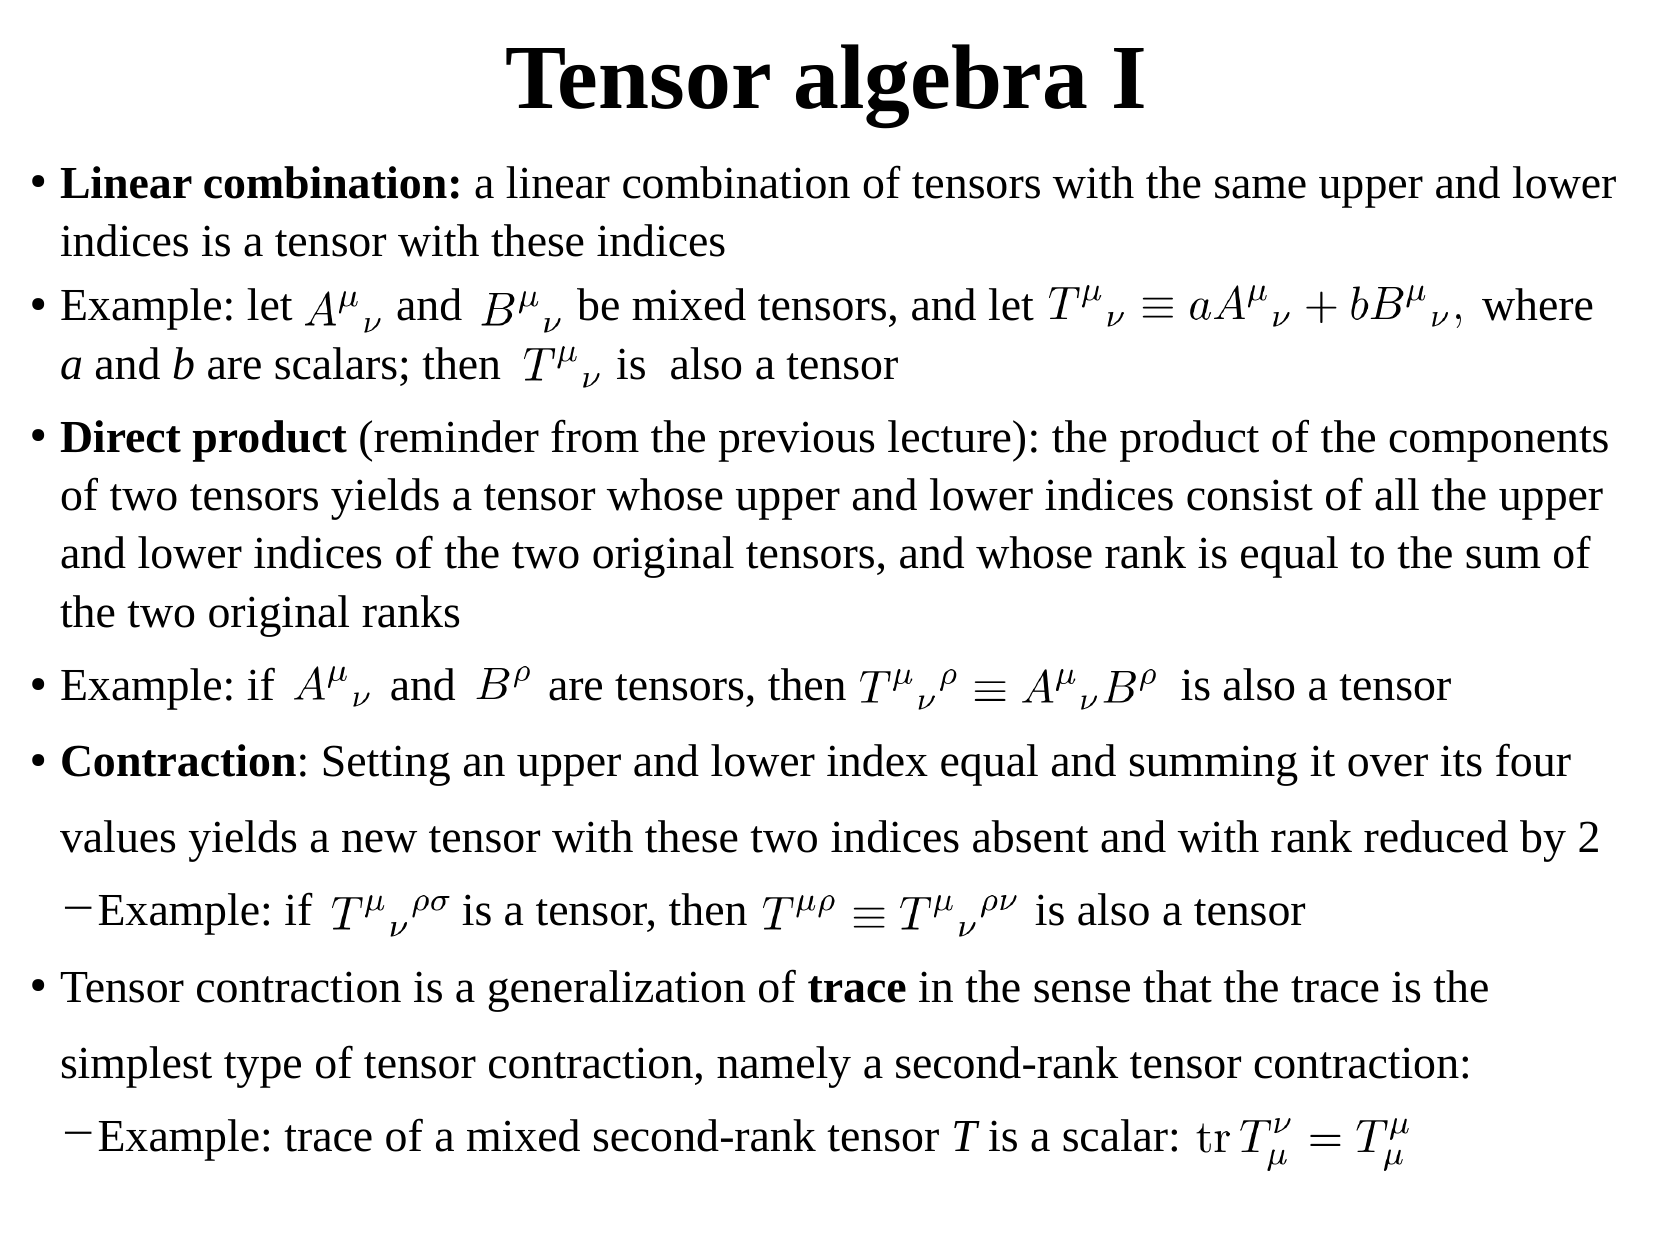

Tensor algebra I
# Linear combination: a linear combination of tensors with the same upper and lower indices is a tensor with these indices
Example: let and be mixed tensors, and let where a and b are scalars; then is also a tensor
Direct product (reminder from the previous lecture): the product of the components of two tensors yields a tensor whose upper and lower indices consist of all the upper and lower indices of the two original tensors, and whose rank is equal to the sum of the two original ranks
Example: if and are tensors, then is also a tensor
Contraction: Setting an upper and lower index equal and summing it over its four values yields a new tensor with these two indices absent and with rank reduced by 2
Example: if is a tensor, then is also a tensor
Tensor contraction is a generalization of trace in the sense that the trace is the simplest type of tensor contraction, namely a second-rank tensor contraction:
Example: trace of a mixed second-rank tensor T is a scalar: